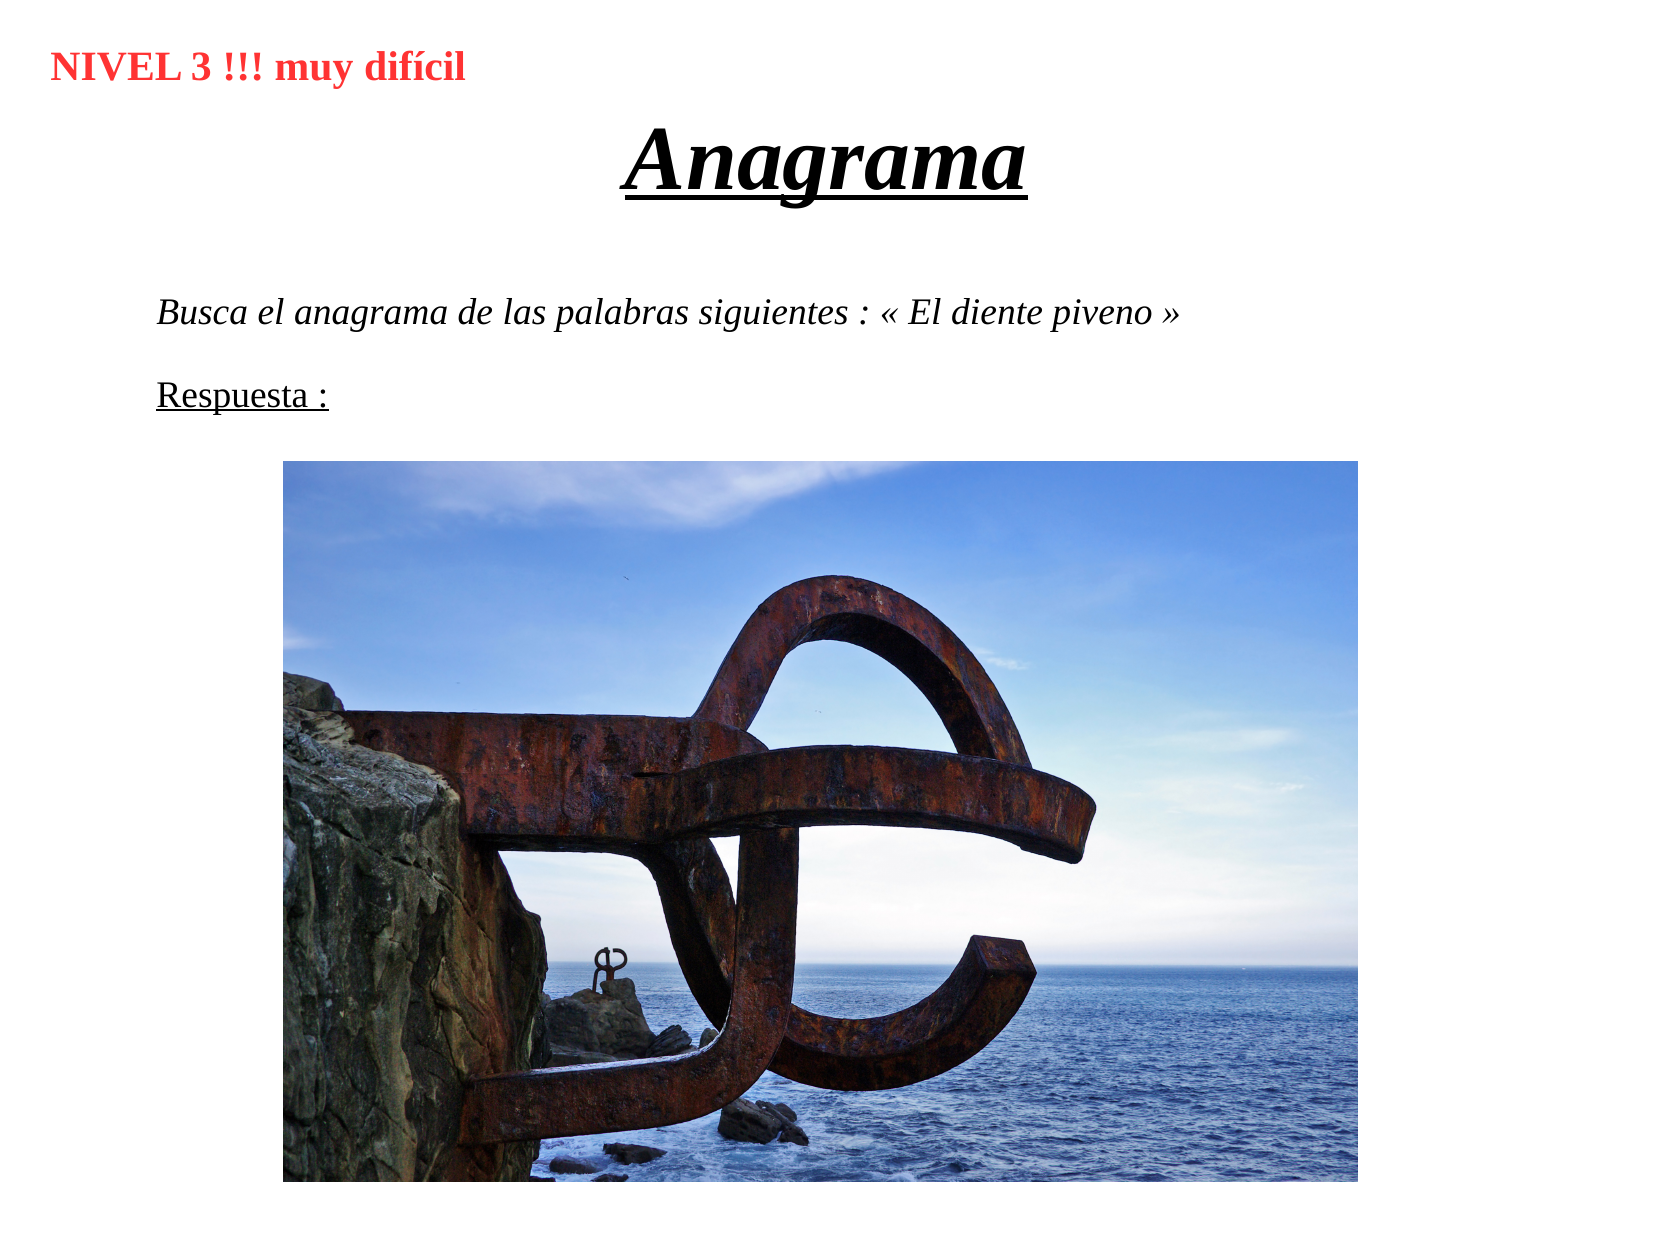

NIVEL 3 !!! muy difícil
# Anagrama
Busca el anagrama de las palabras siguientes : « El diente piveno »
Respuesta :